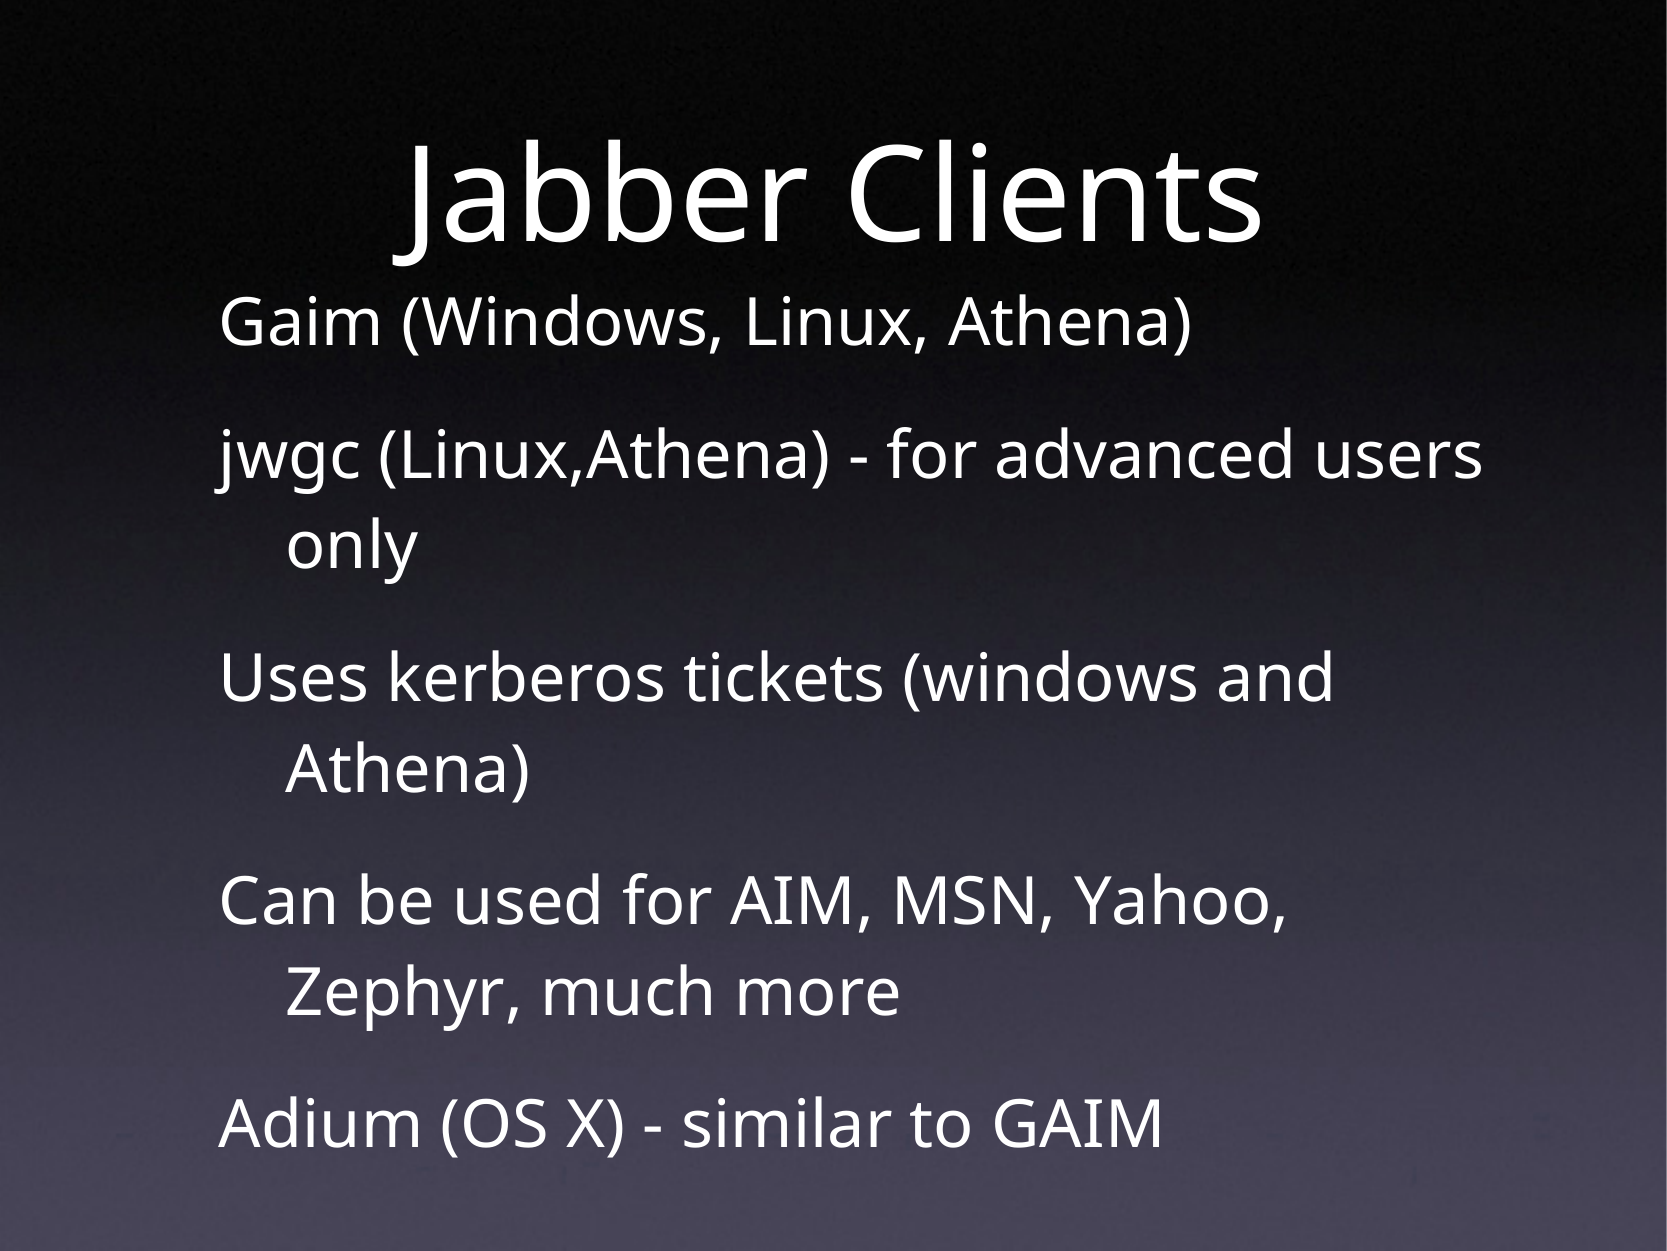

# Jabber Clients
Gaim (Windows, Linux, Athena)
jwgc (Linux,Athena) - for advanced users only
Uses kerberos tickets (windows and Athena)
Can be used for AIM, MSN, Yahoo, Zephyr, much more
Adium (OS X) - similar to GAIM